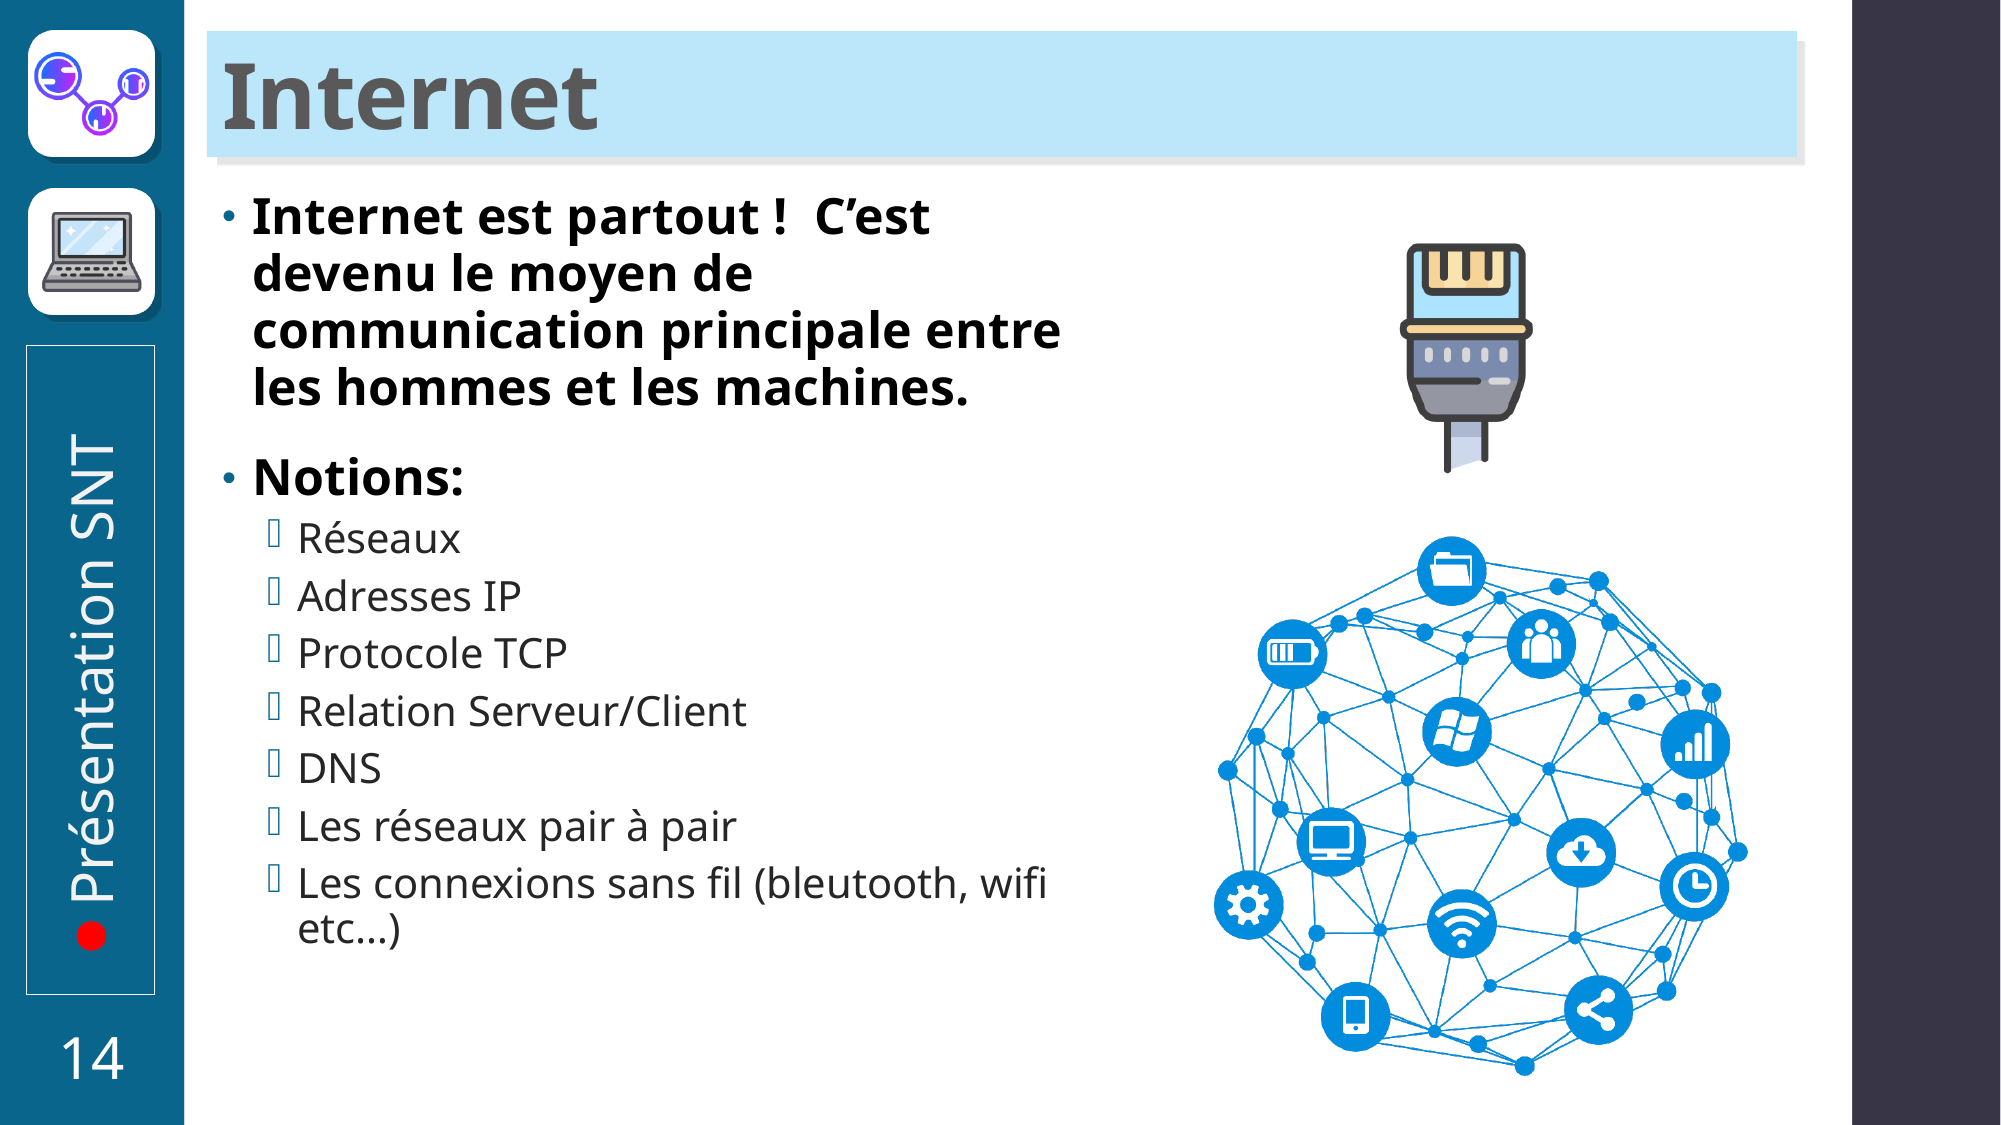

# Internet
Internet est partout ! C’est devenu le moyen de communication principale entre les hommes et les machines.
Notions:
Réseaux
Adresses IP
Protocole TCP
Relation Serveur/Client
DNS
Les réseaux pair à pair
Les connexions sans fil (bleutooth, wifi etc…)
Présentation SNT